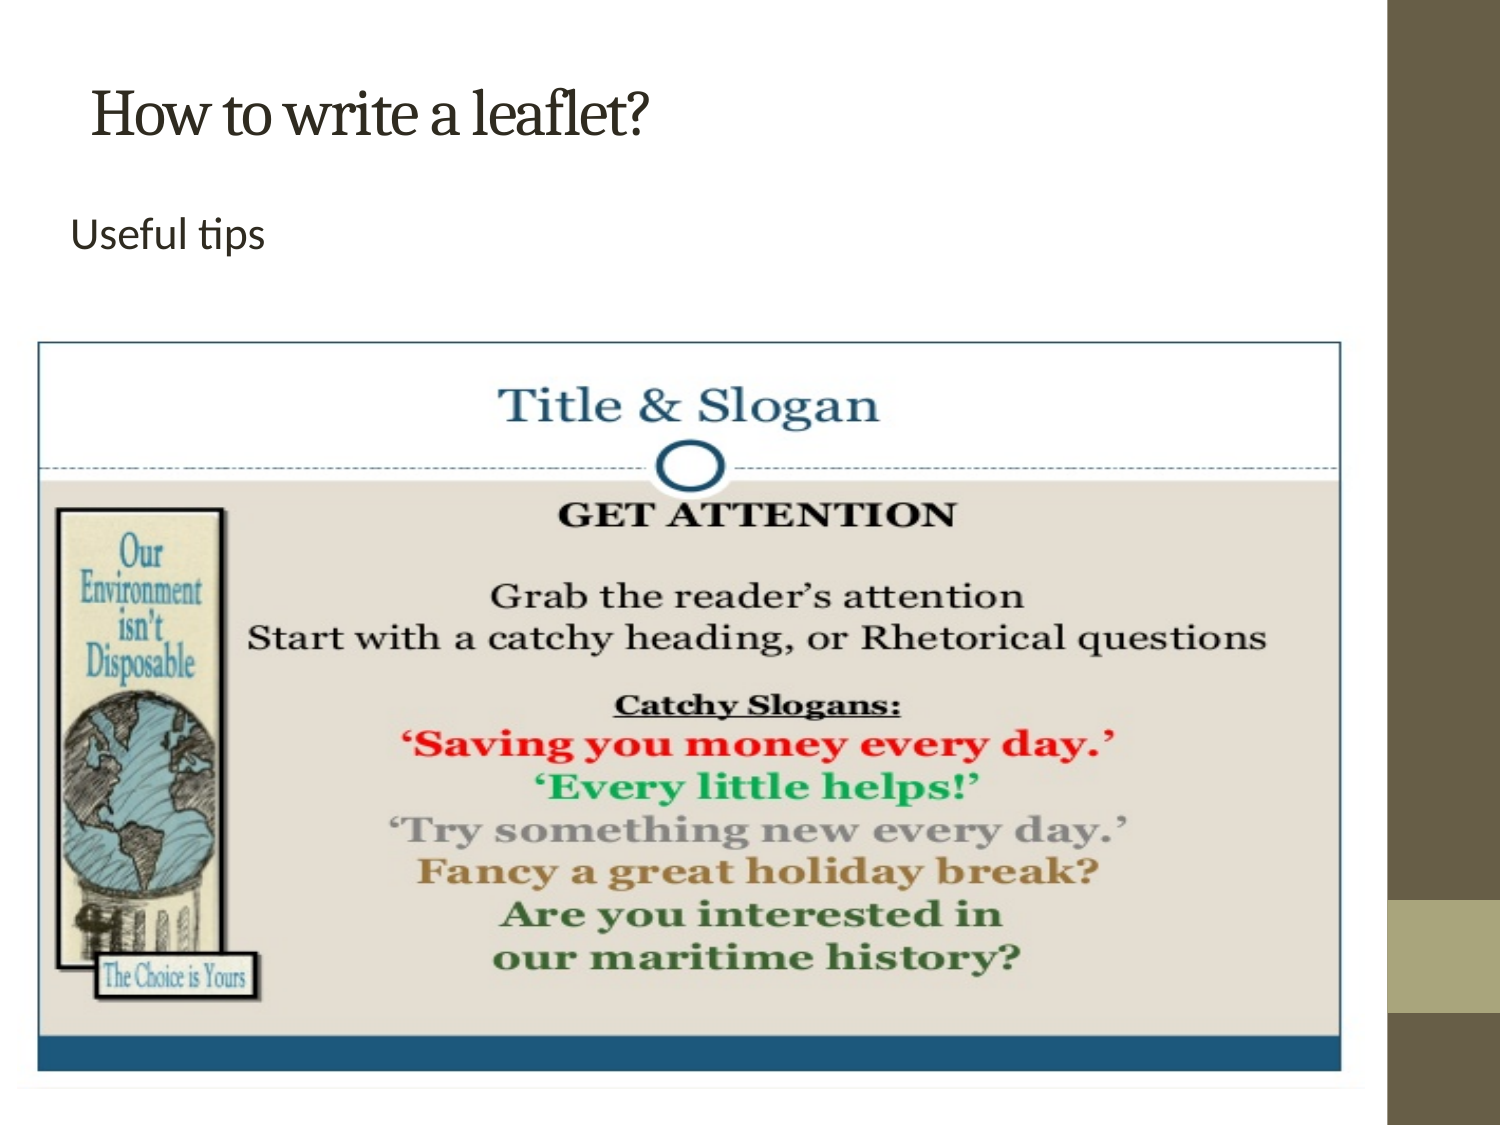

# How to write a leaflet?
Useful tips